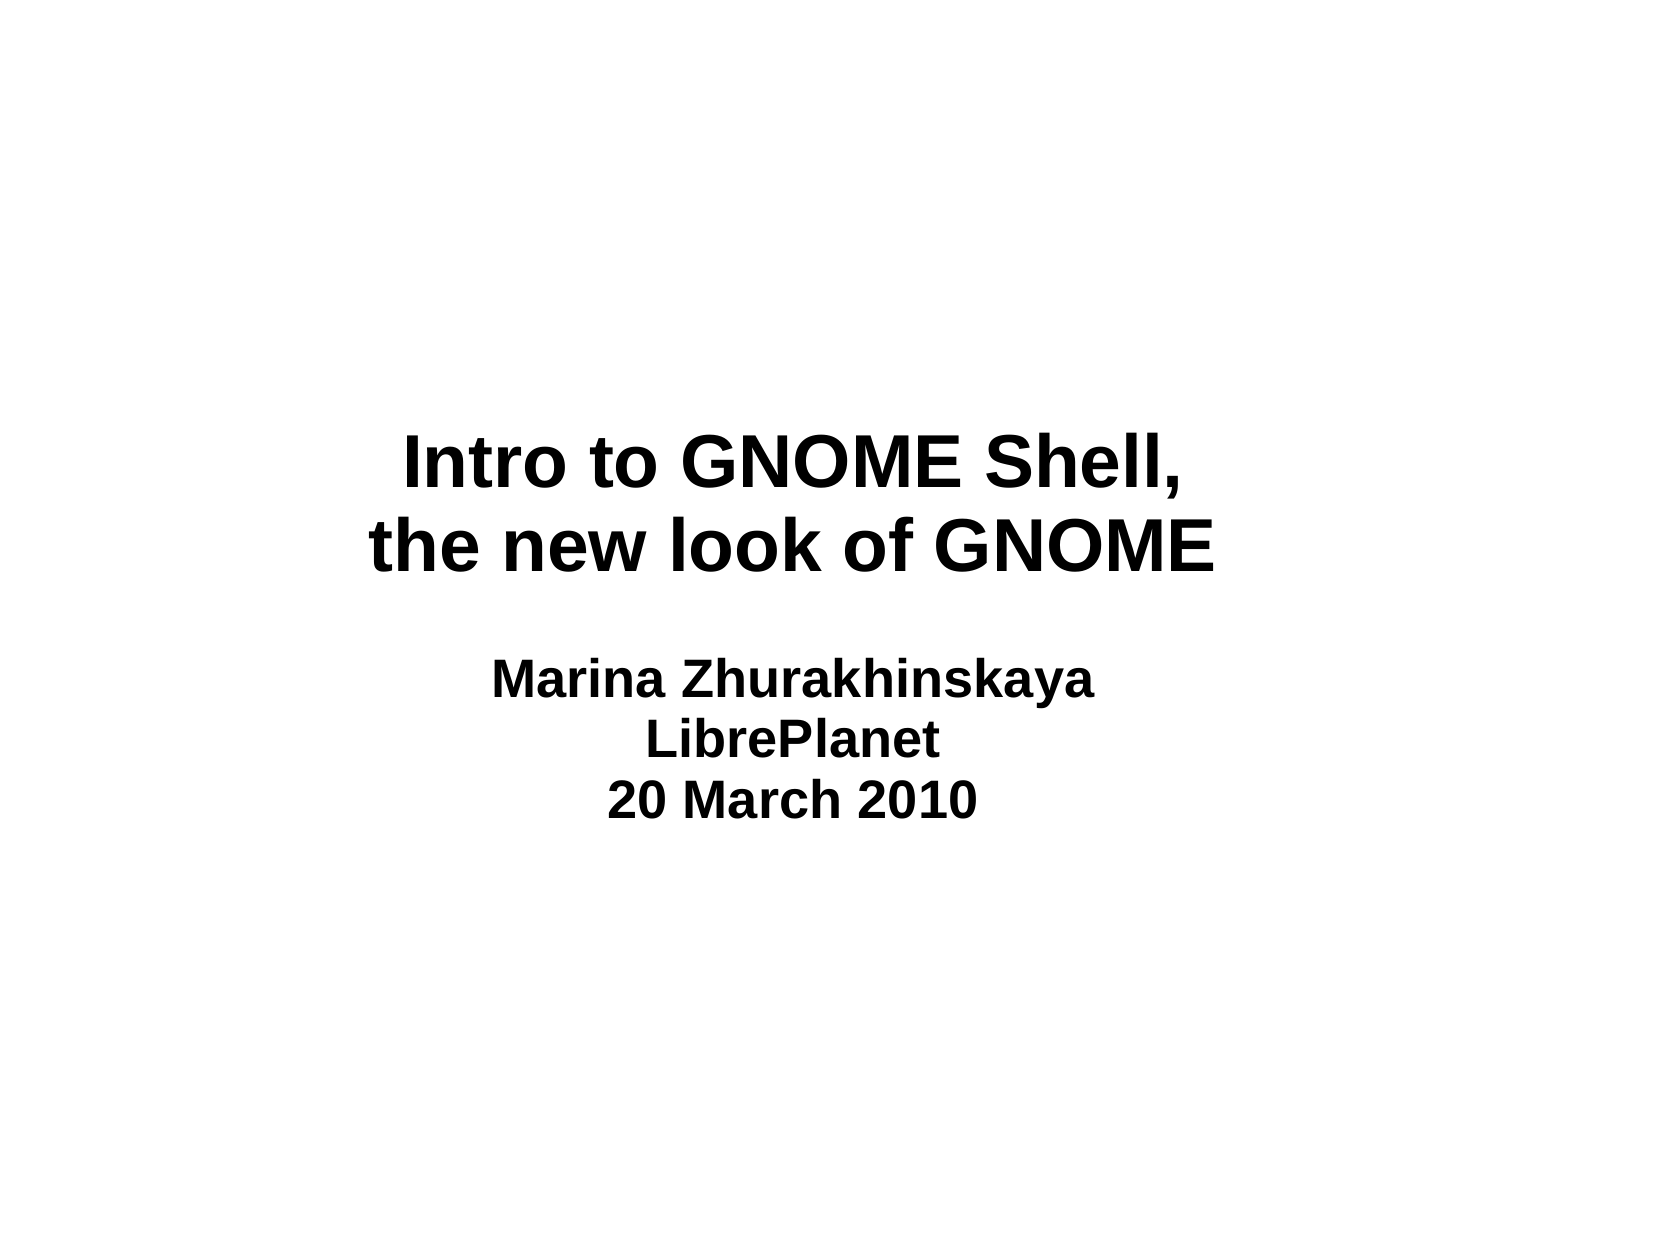

Intro to GNOME Shell,
the new look of GNOME
Marina Zhurakhinskaya
LibrePlanet
20 March 2010